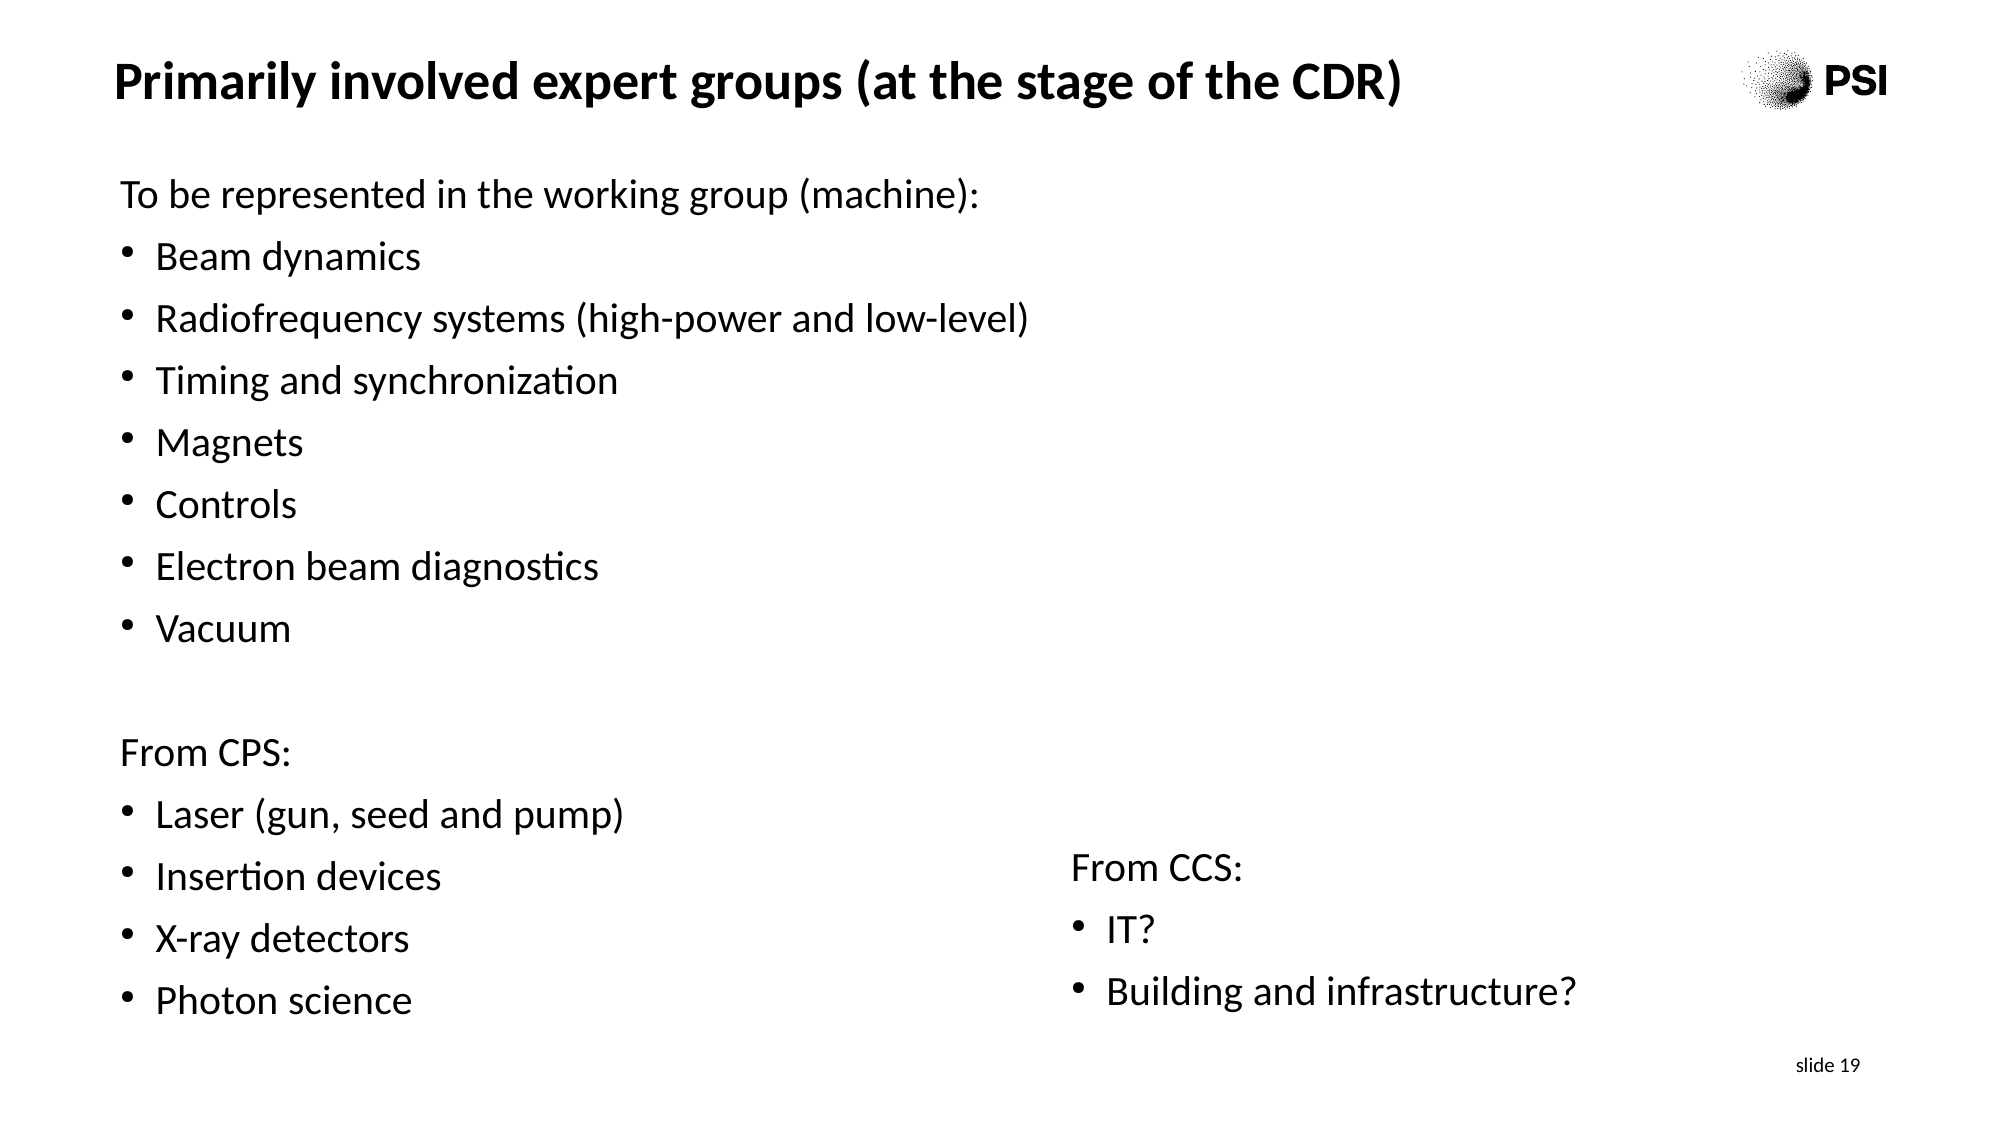

# Primarily involved expert groups (at the stage of the CDR)
To be represented in the working group (machine):
Beam dynamics
Radiofrequency systems (high-power and low-level)
Timing and synchronization
Magnets
Controls
Electron beam diagnostics
Vacuum
From CPS:
Laser (gun, seed and pump)
Insertion devices
X-ray detectors
Photon science
From CCS:
IT?
Building and infrastructure?
19